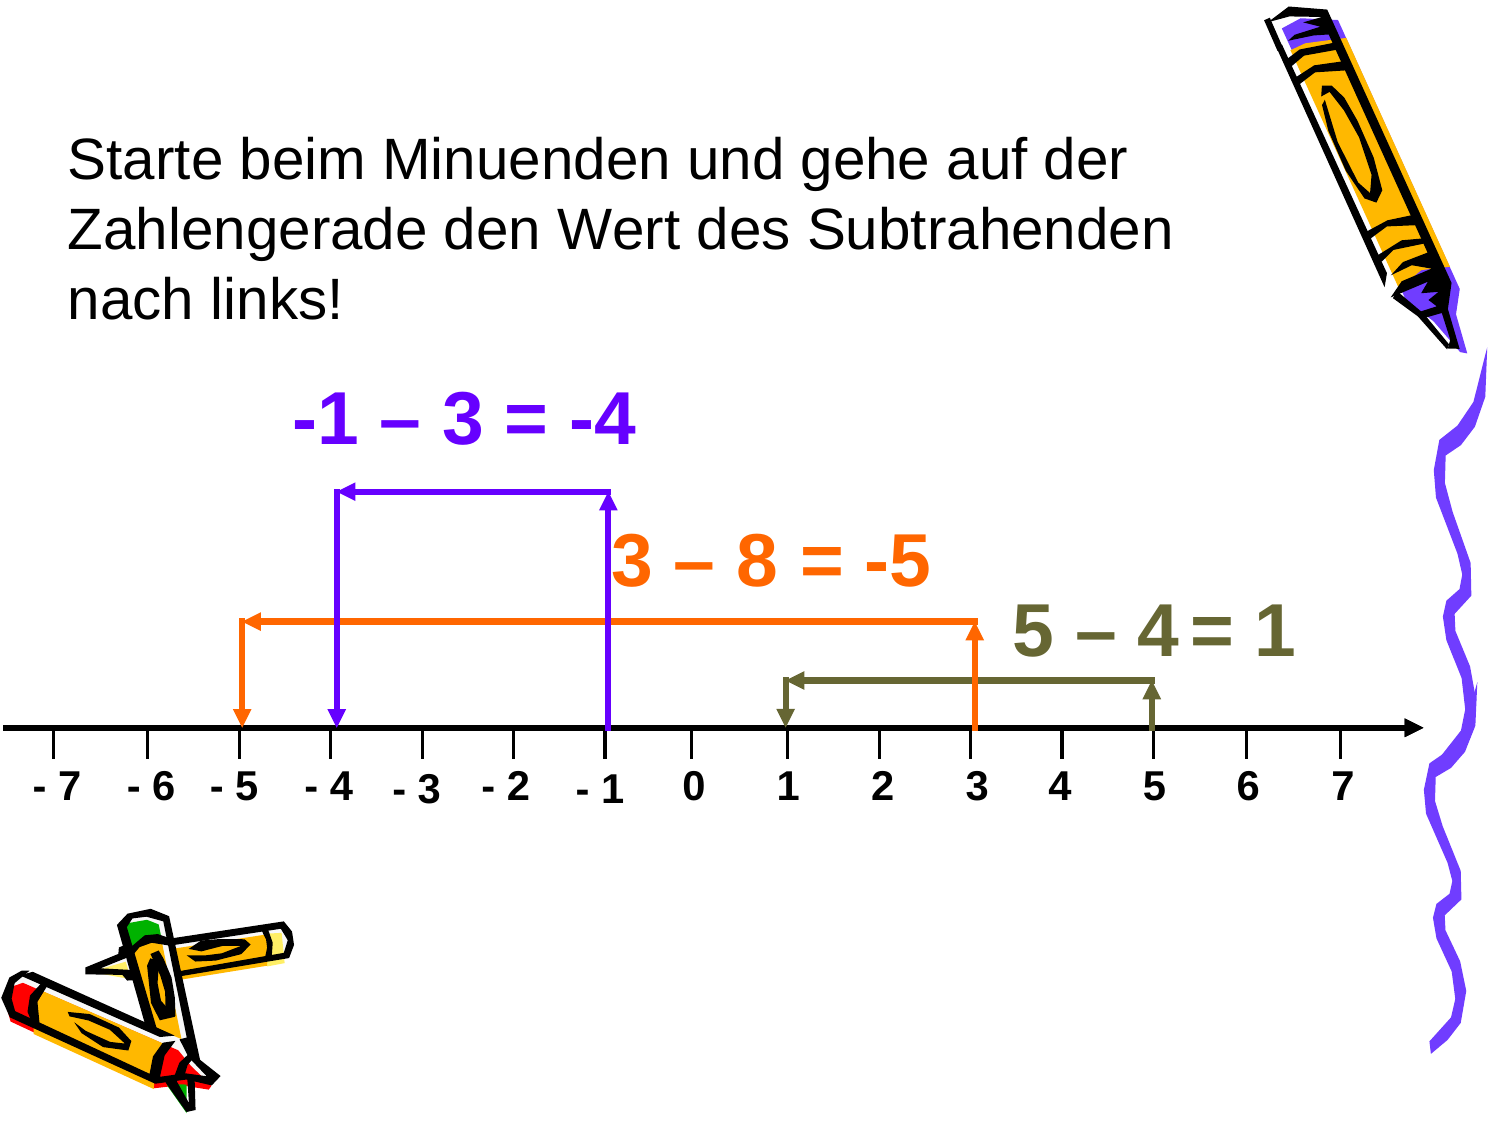

Starte beim Minuenden und gehe auf der Zahlengerade den Wert des Subtrahenden nach links!
-1 – 3
= -4
3 – 8
= -5
5 – 4
= 1
- 7
- 6
- 5
- 4
- 2
0
1
2
 3
4
5
 6
 7
- 3
- 1